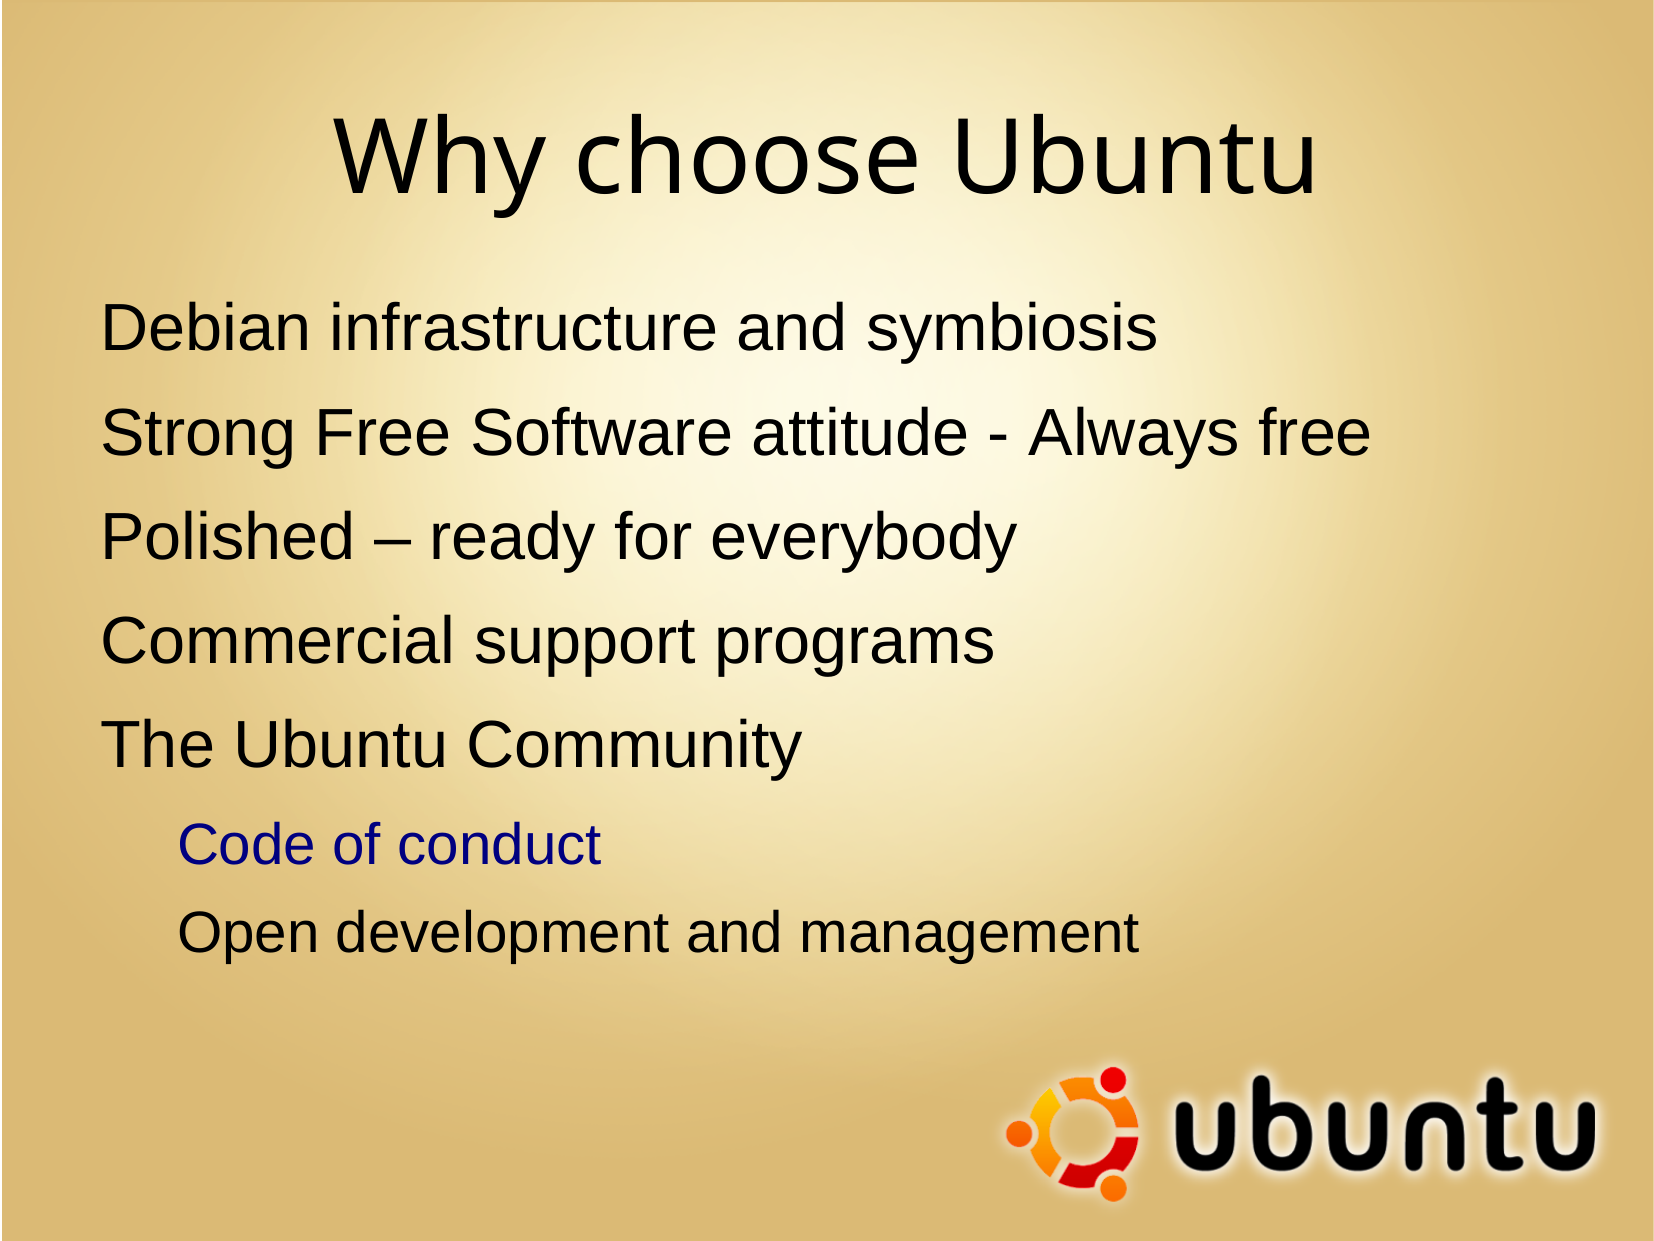

# Why choose Ubuntu
Debian infrastructure and symbiosis
Strong Free Software attitude - Always free
Polished – ready for everybody
Commercial support programs
The Ubuntu Community
Code of conduct
Open development and management